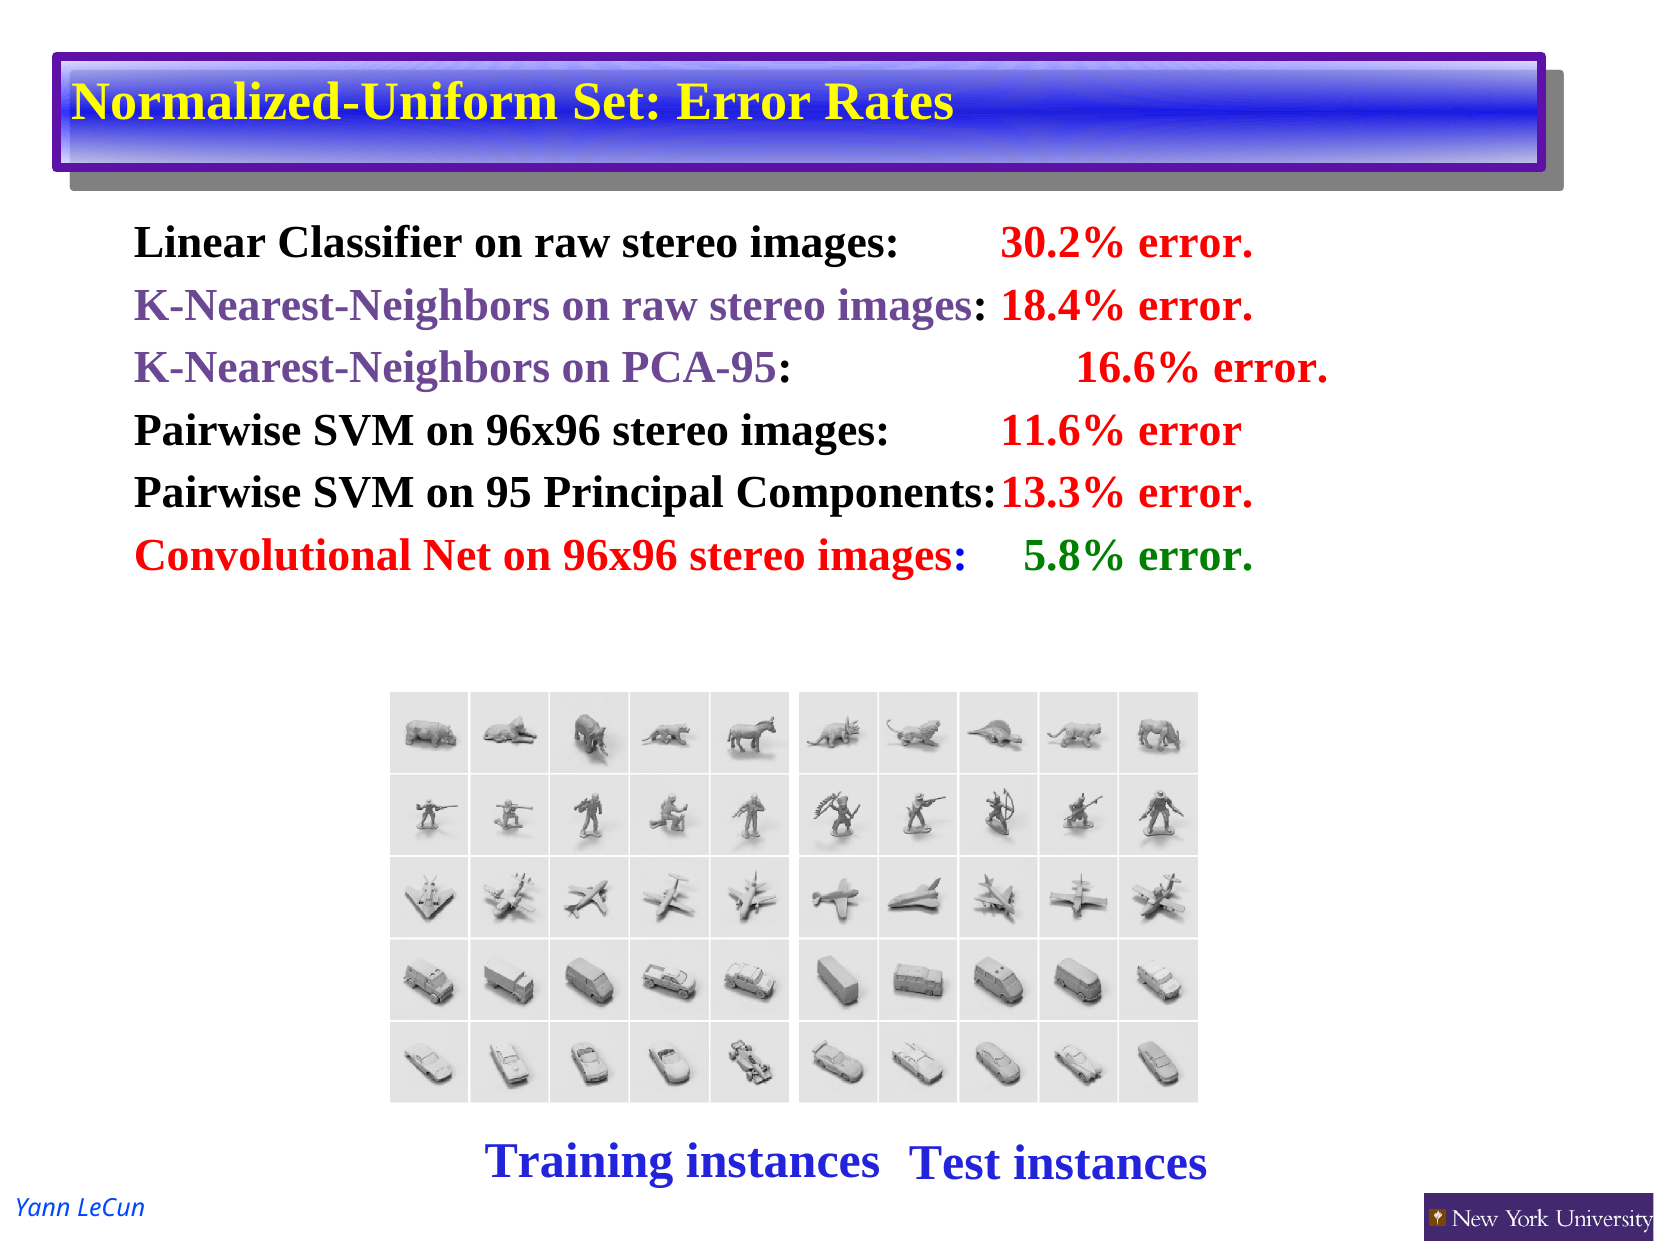

Normalized-Uniform Set: Error Rates
 Linear Classifier on raw stereo images: 		30.2% error.
 K-Nearest-Neighbors on raw stereo images: 	18.4% error.
 K-Nearest-Neighbors on PCA-95:				16.6% error.
 Pairwise SVM on 96x96 stereo images: 		11.6% error
 Pairwise SVM on 95 Principal Components:	13.3% error.
 Convolutional Net on 96x96 stereo images: 	 5.8% error.
Training instances
Test instances